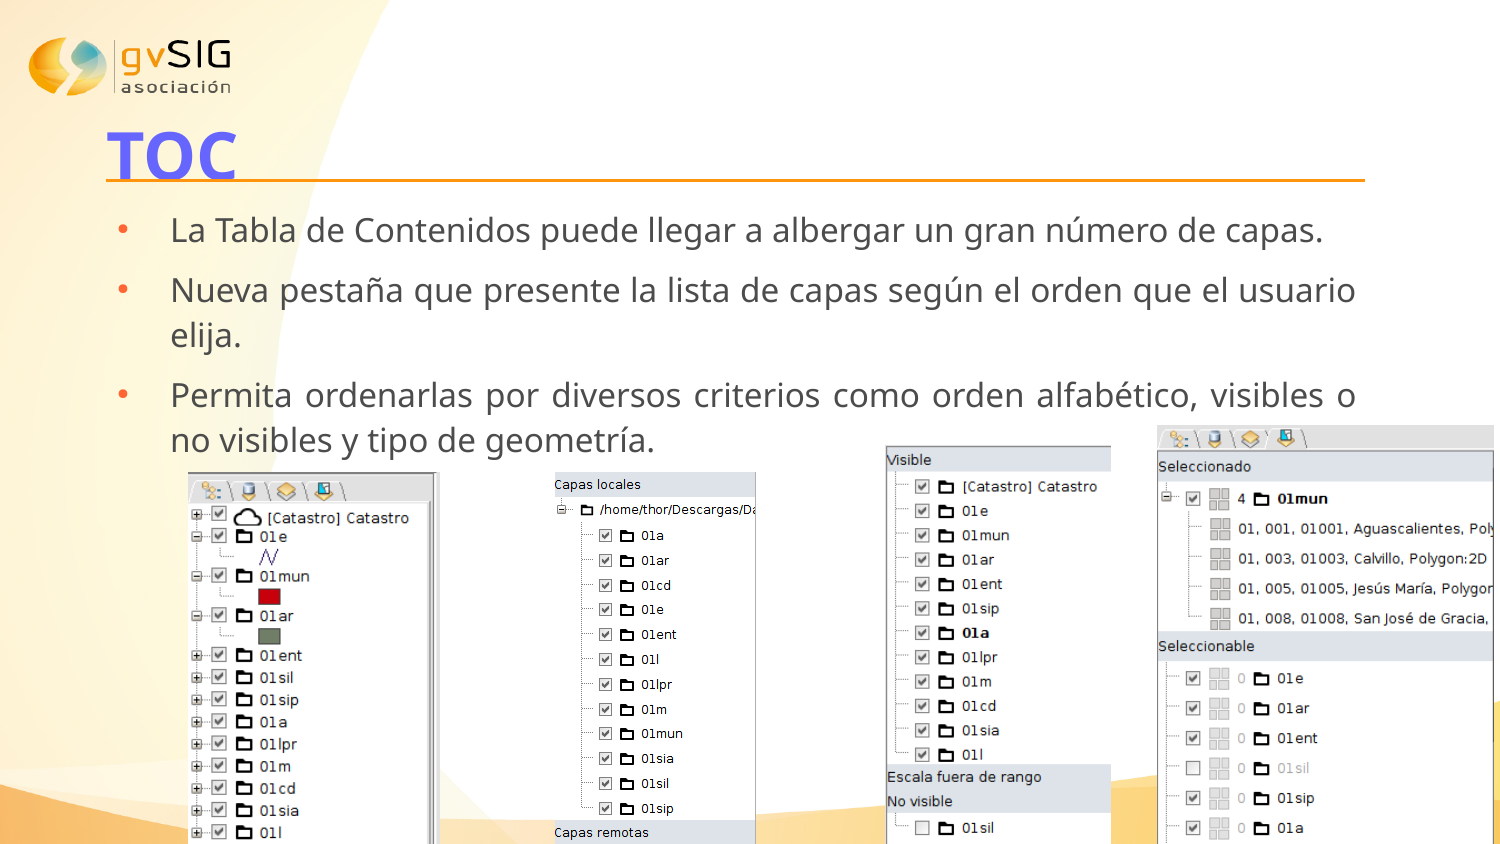

# TOC
La Tabla de Contenidos puede llegar a albergar un gran número de capas.
Nueva pestaña que presente la lista de capas según el orden que el usuario elija.
Permita ordenarlas por diversos criterios como orden alfabético, visibles o no visibles y tipo de geometría.